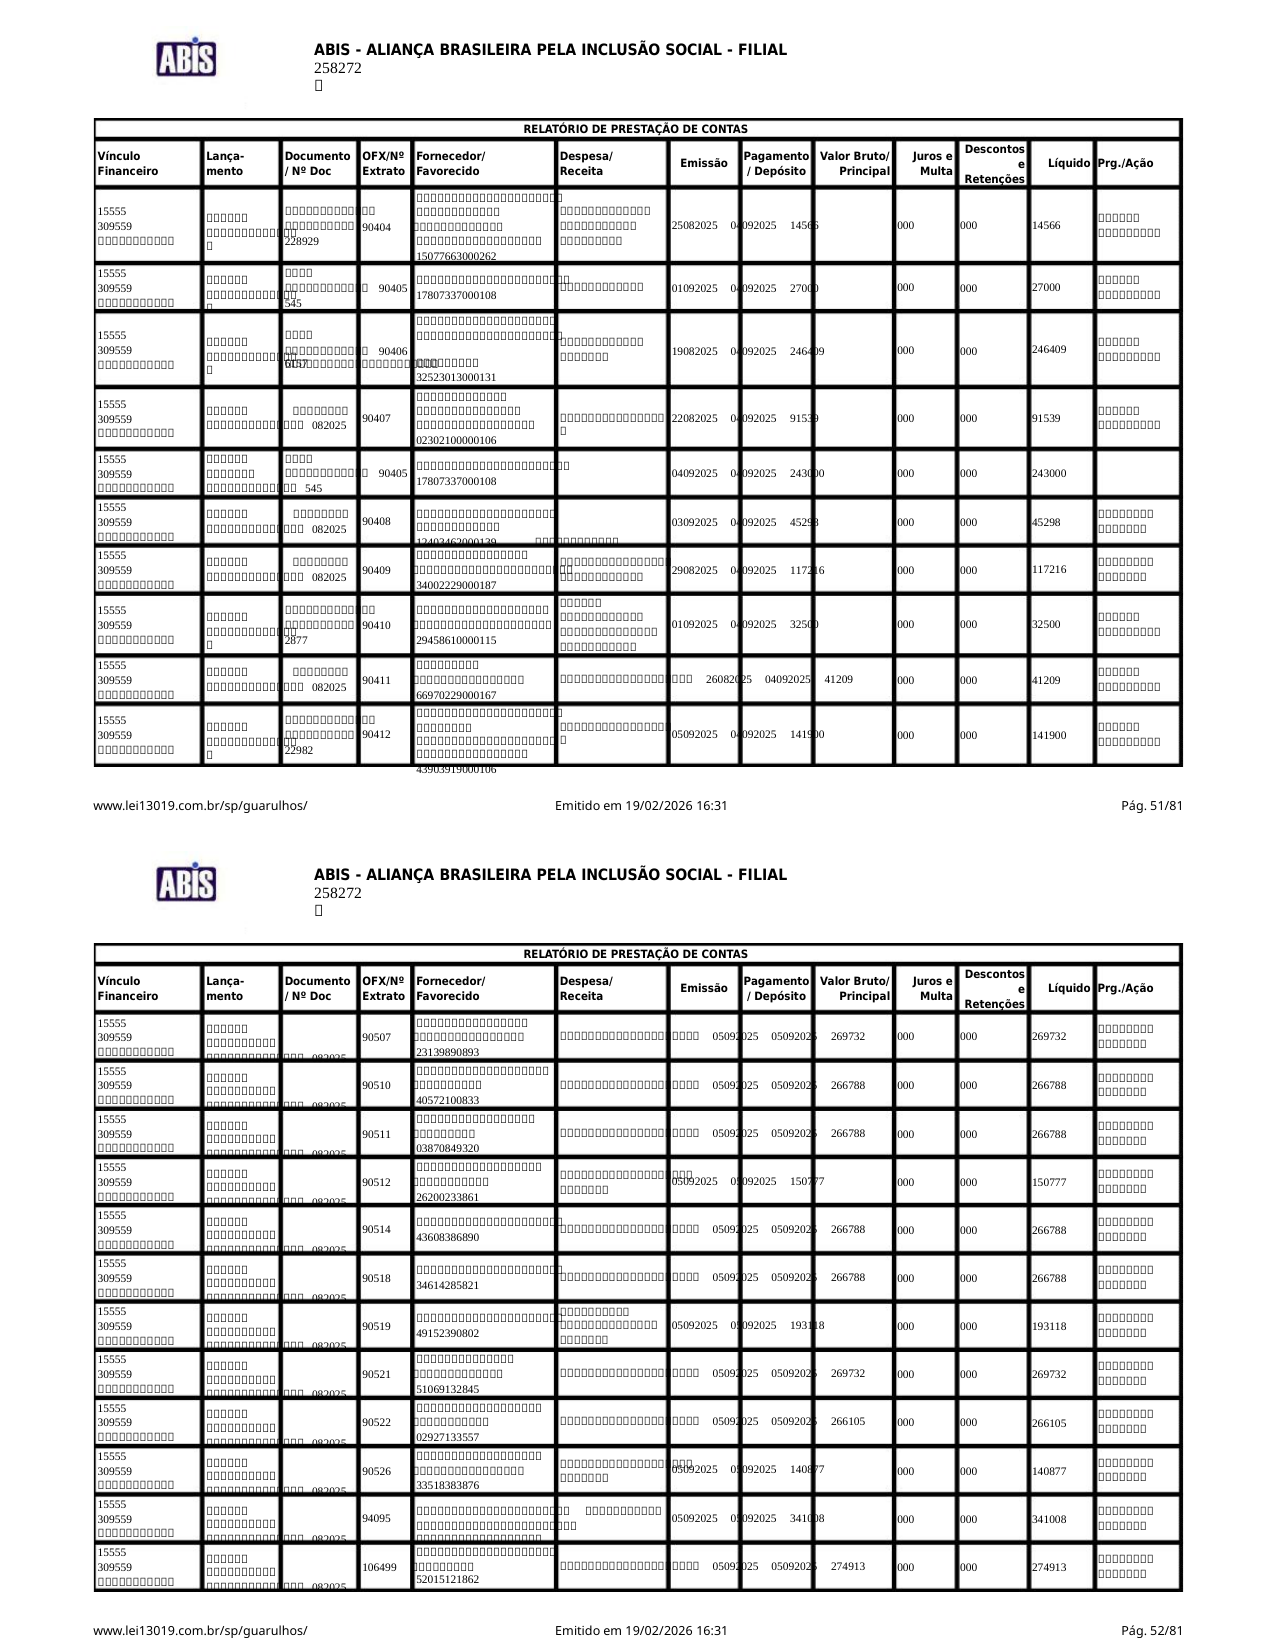

ABIS - ALIANÇA BRASILEIRA PELA INCLUSÃO SOCIAL - FILIAL


RELATÓRIO DE PRESTAÇÃO DE CONTAS
Descontos
e
Retenções
Vínculo
Financeiro
Lança-
mento
Documento
/ Nº Doc
OFX/Nº
Extrato
Fornecedor/
Favorecido
Despesa/
Receita
Pagamento
/ Depósito
Valor Bruto/
Principal
Juros e
Multa
Emissão
Líquido Prg./Ação


 















  
  
  









 













  


















 
 







  








 



 
  
  
  











 
 
 
 







 

 
 













 








  













 

 
 


   














  
 

www.lei13019.com.br/sp/guarulhos/
Emitido em 19/02/2026 16:31
Pág. 51/81
ABIS - ALIANÇA BRASILEIRA PELA INCLUSÃO SOCIAL - FILIAL


RELATÓRIO DE PRESTAÇÃO DE CONTAS
Descontos
e
Retenções
Vínculo
Financeiro
Lança-
mento
Documento
/ Nº Doc
OFX/Nº
Extrato
Fornecedor/
Favorecido
Despesa/
Receita
Pagamento
/ Depósito
Valor Bruto/
Principal
Juros e
Multa
Emissão
Líquido Prg./Ação




 

 
 


   
   





























 

 
 

















 

 
 


   






 

 
 


  



 
 







   



 
 




   




 
 






  




 

 
 


   




 

 
 


   






 

 
 


  



 
 
 
 



  




 
 
 


   

www.lei13019.com.br/sp/guarulhos/
Emitido em 19/02/2026 16:31
Pág. 52/81